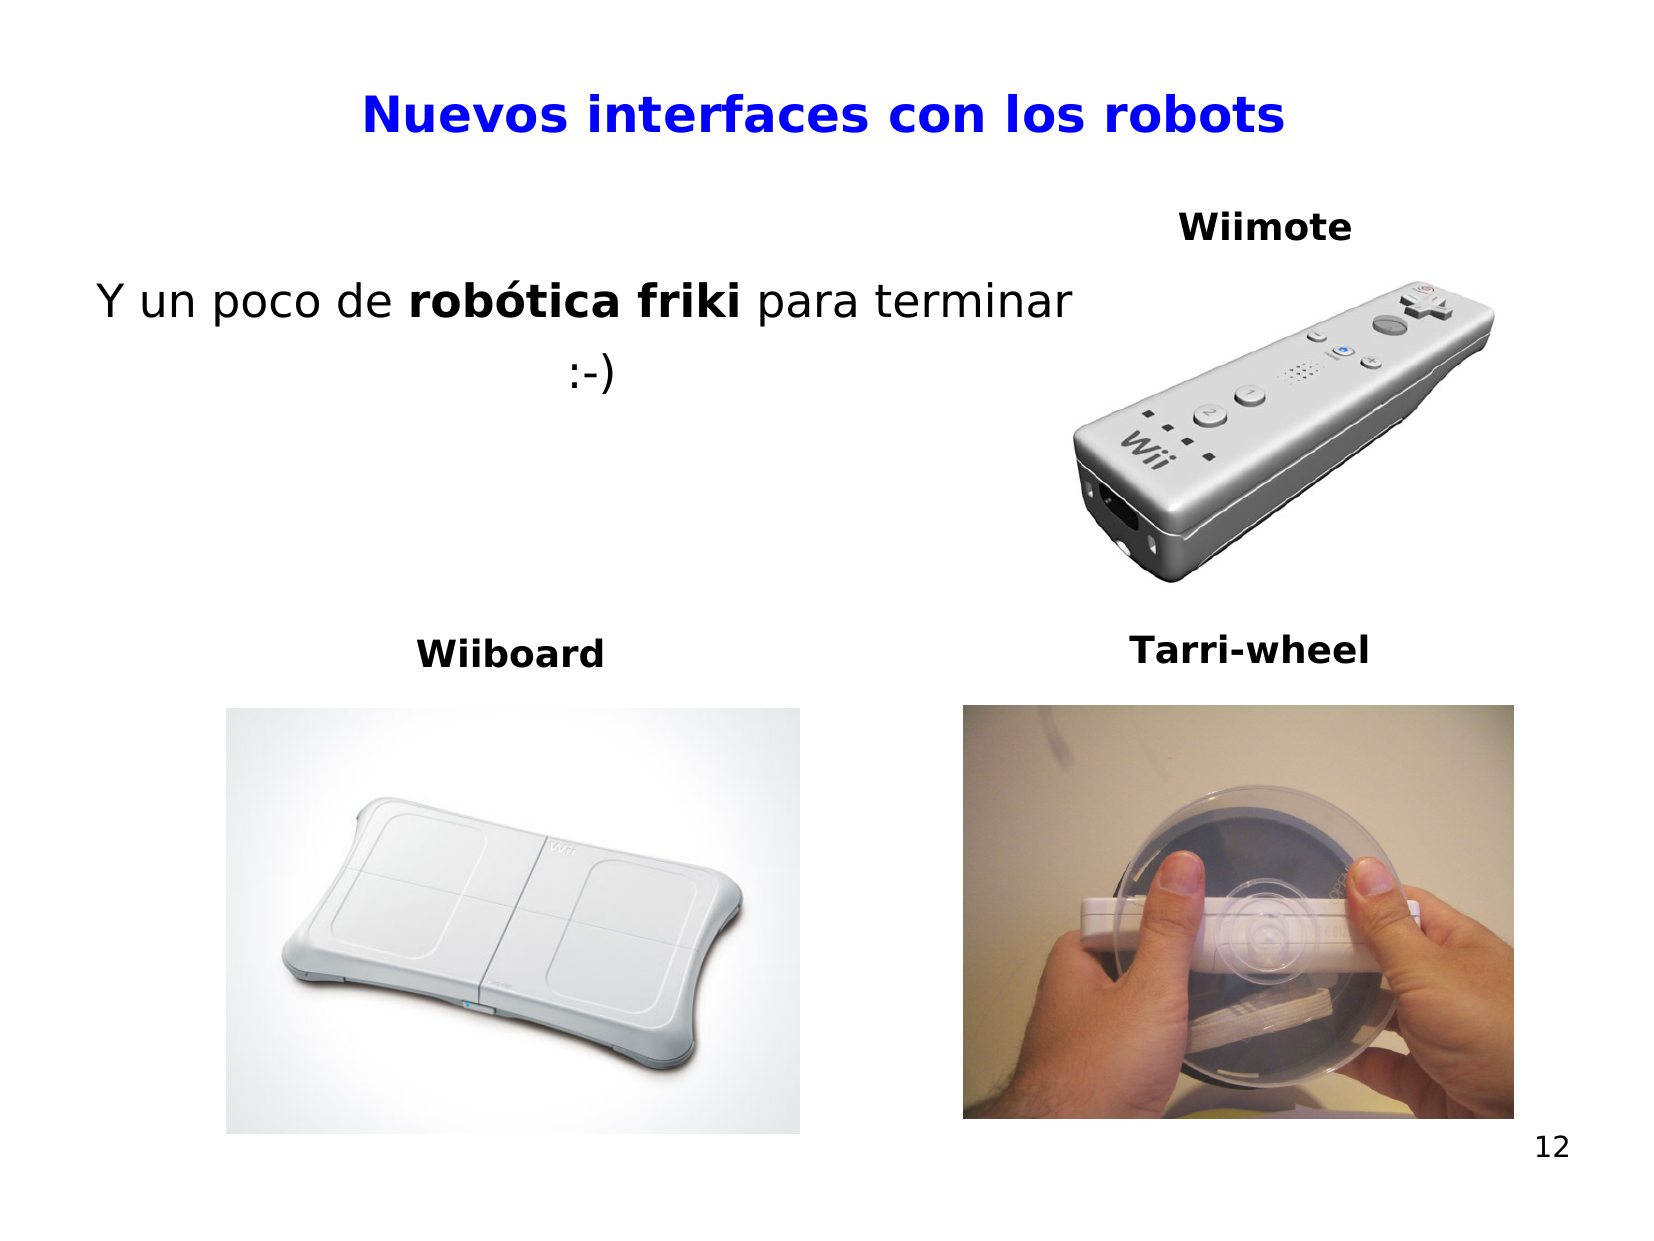

Nuevos interfaces con los robots
Wiimote
Y un poco de robótica friki para terminar
 :-)
Tarri-wheel
Wiiboard
12